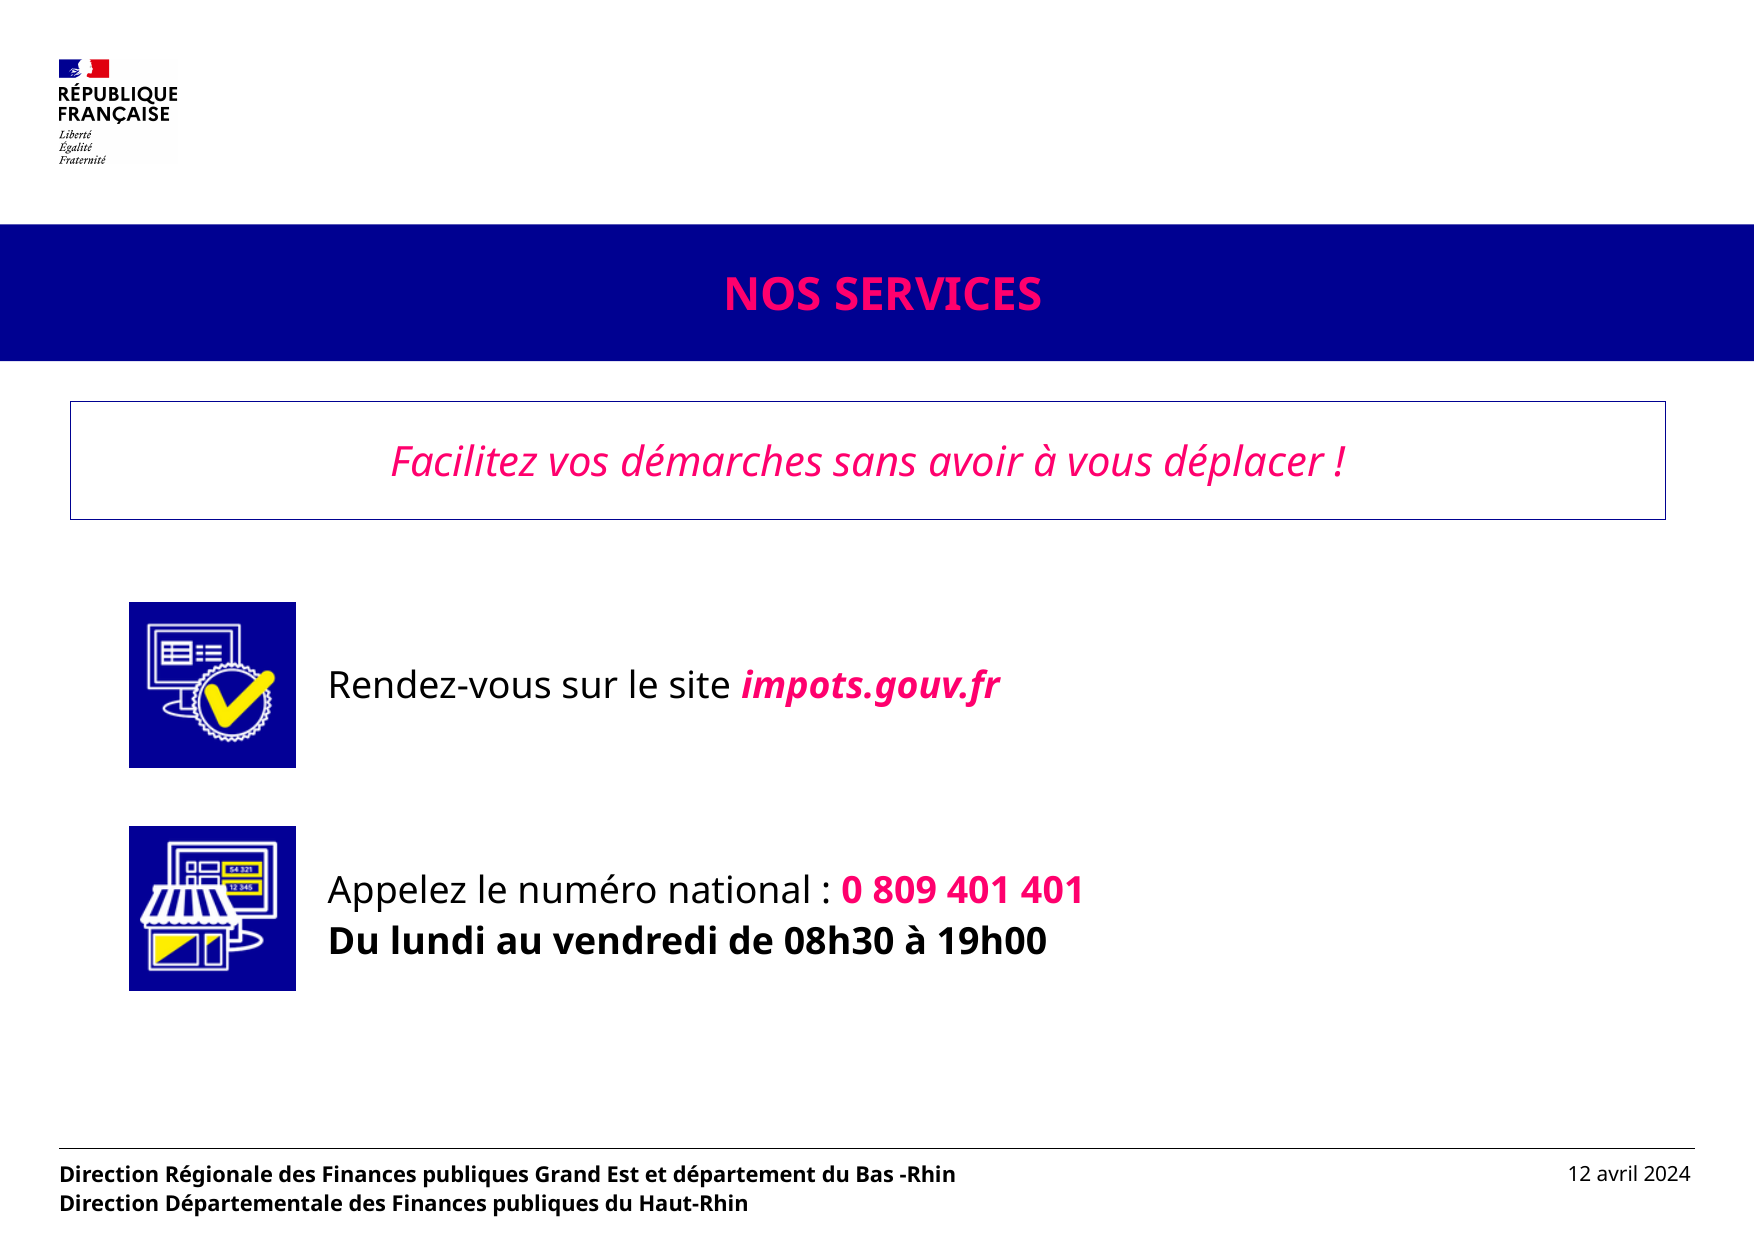

NOS SERVICES
Facilitez vos démarches sans avoir à vous déplacer !
Rendez-vous sur le site impots.gouv.fr
Appelez le numéro national : 0 809 401 401
Du lundi au vendredi de 08h30 à 19h00